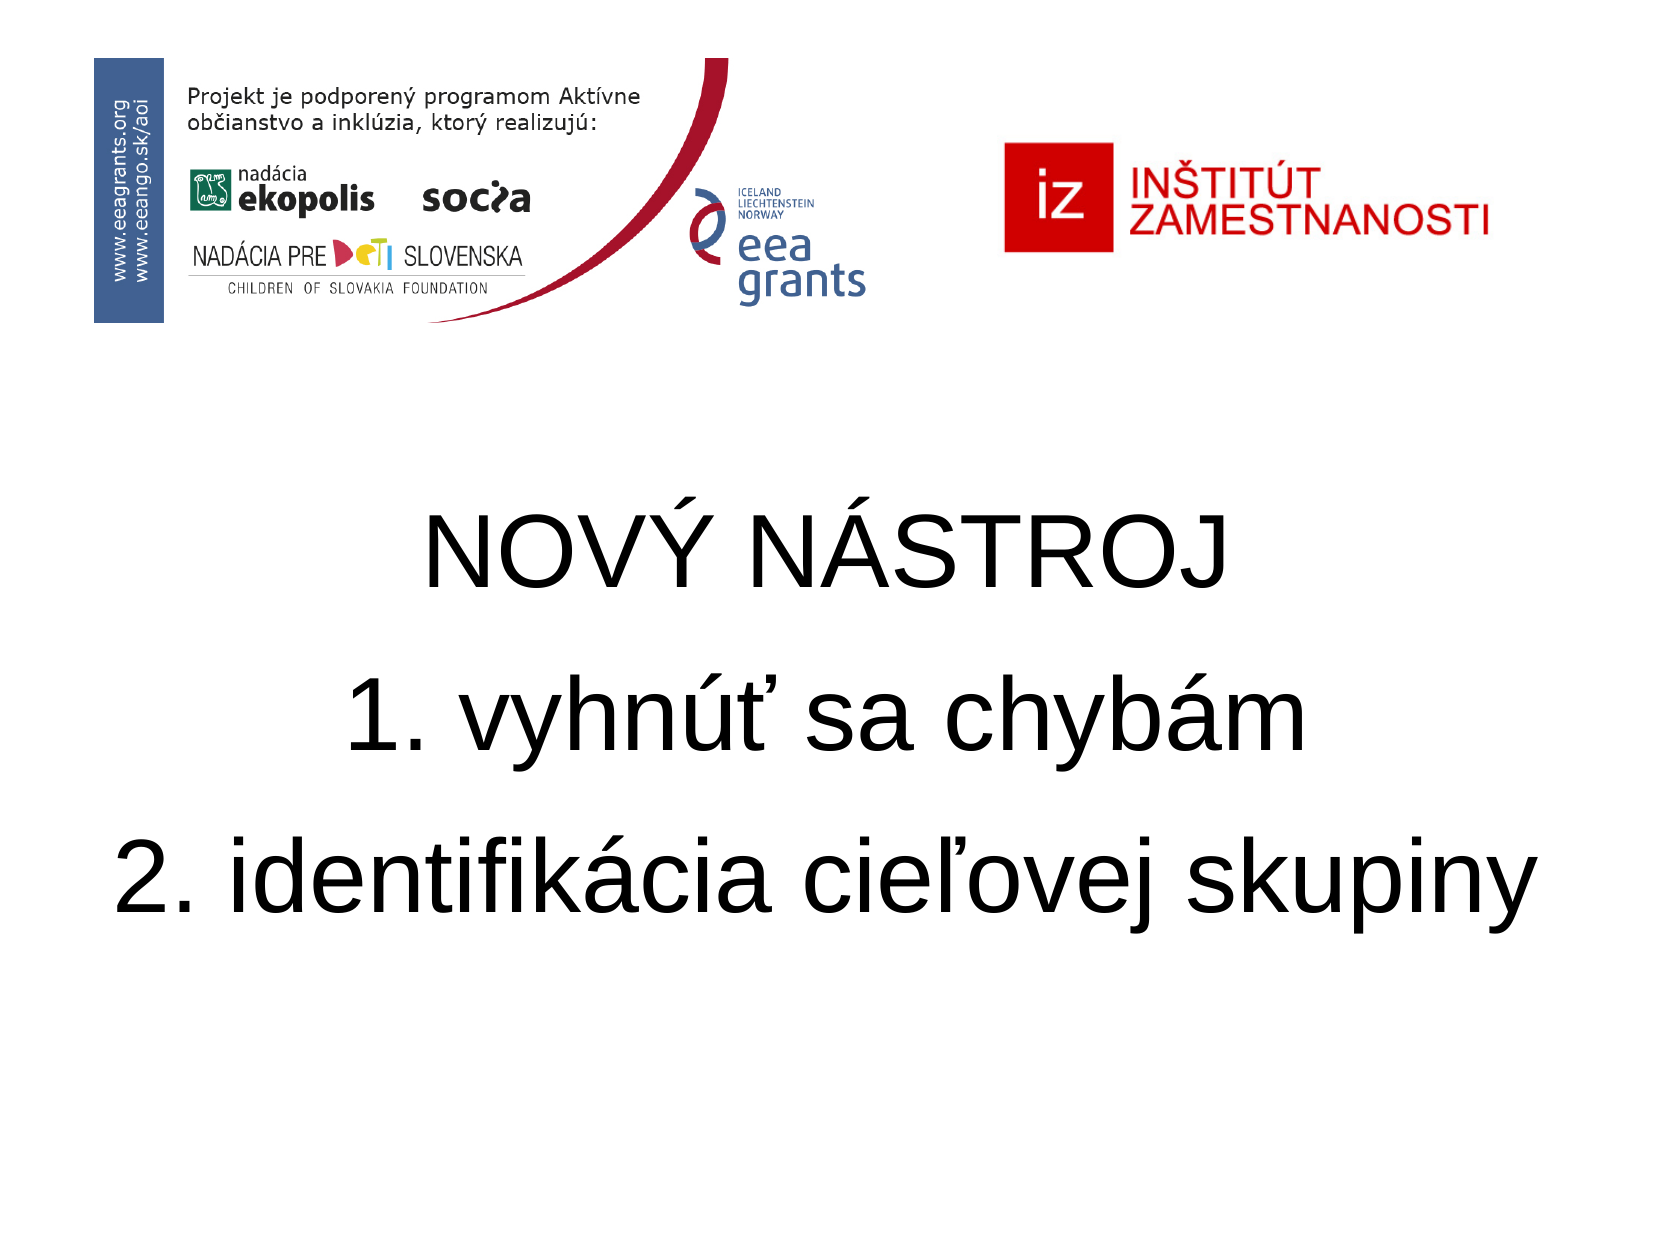

# NOVÝ NÁSTROJ
1. vyhnúť sa chybám
2. identifikácia cieľovej skupiny